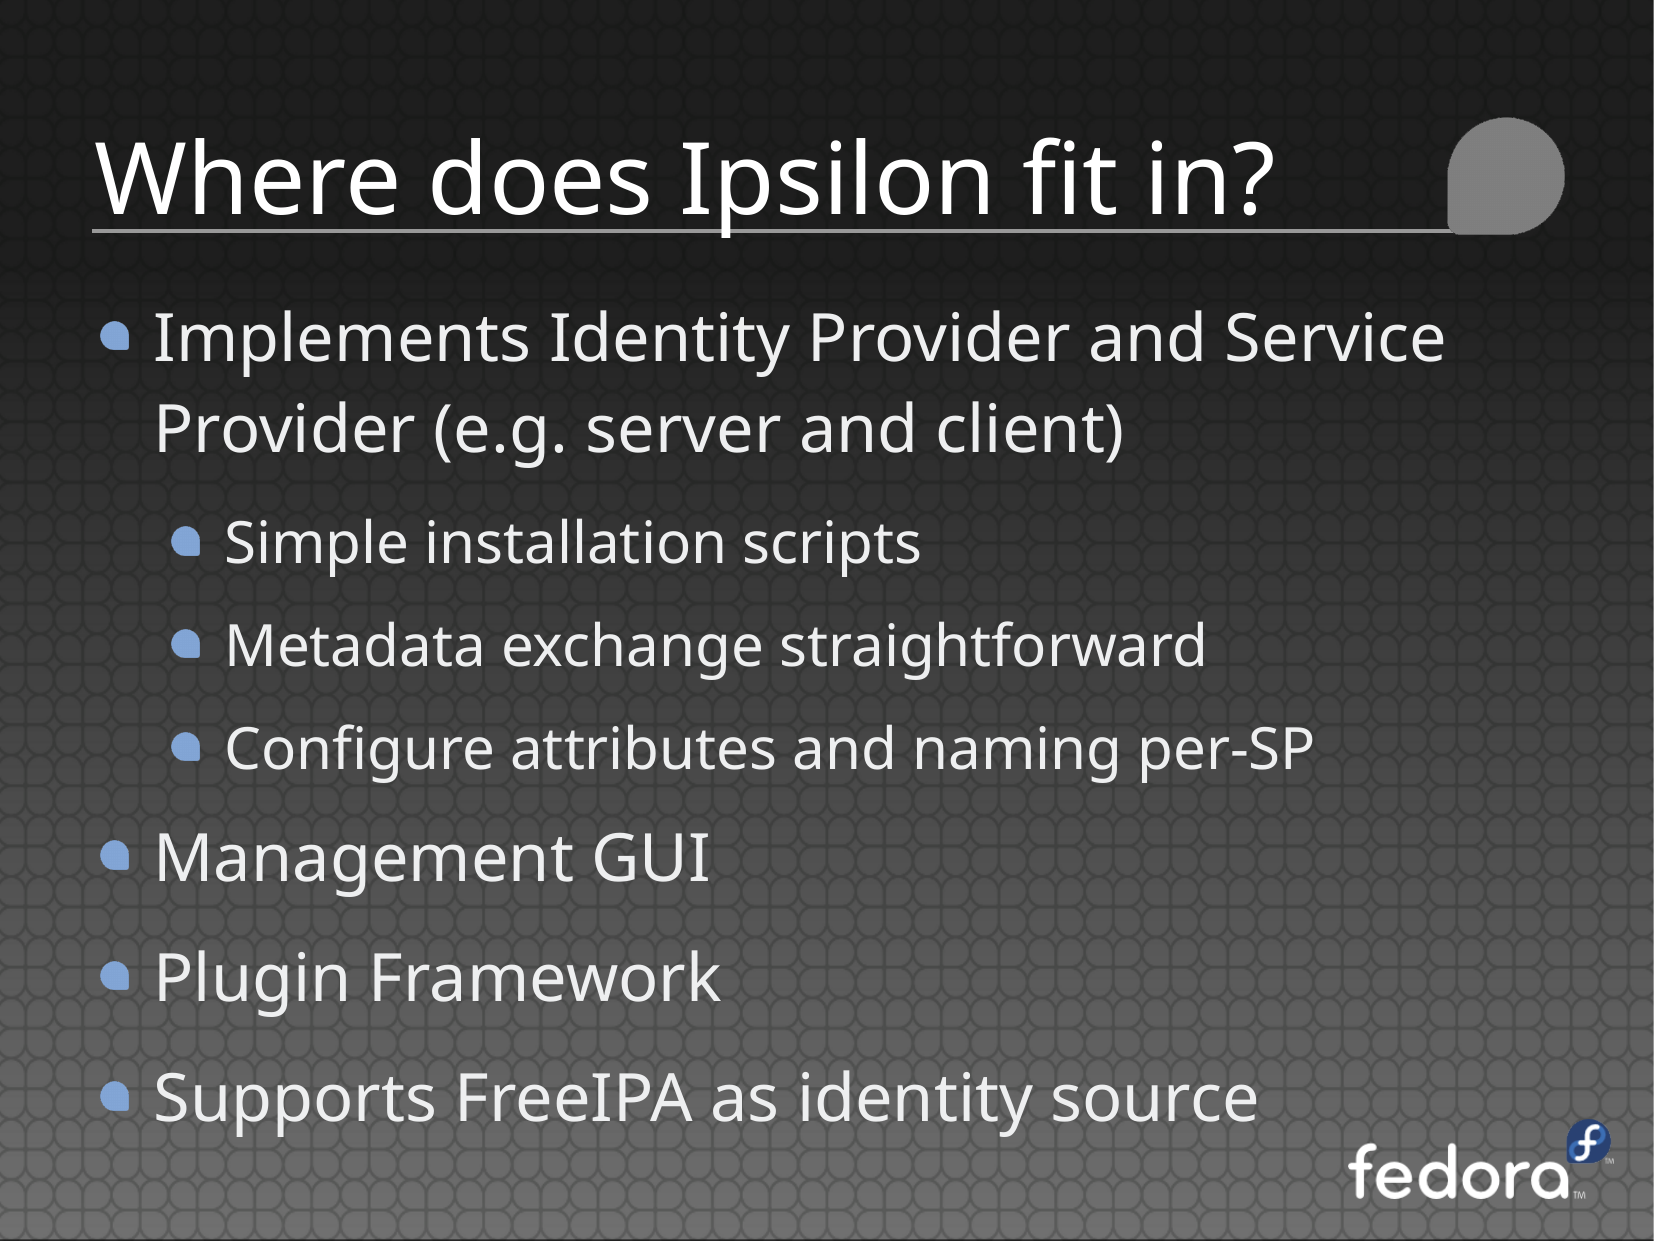

Where does Ipsilon fit in?
# Implements Identity Provider and Service Provider (e.g. server and client)
Simple installation scripts
Metadata exchange straightforward
Configure attributes and naming per-SP
Management GUI
Plugin Framework
Supports FreeIPA as identity source